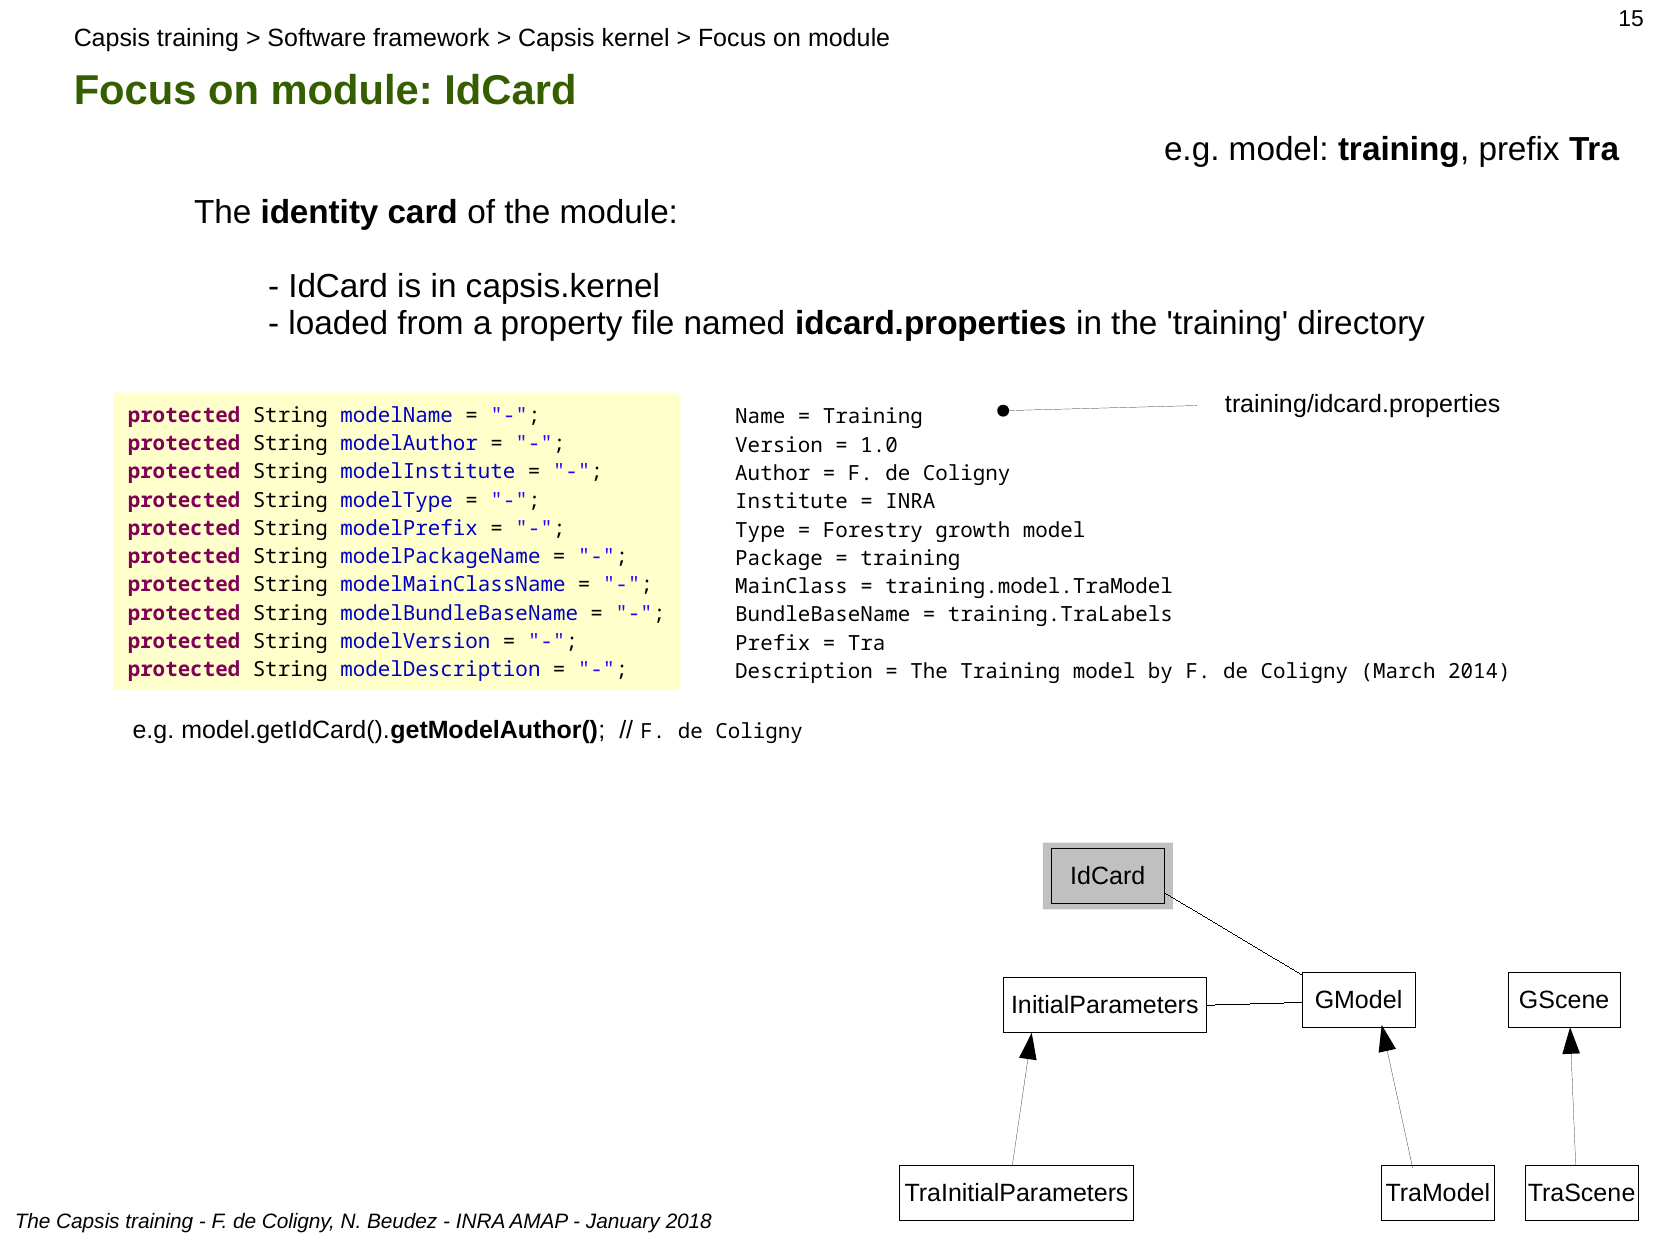

15
Capsis training > Software framework > Capsis kernel > Focus on module
Focus on module: IdCard
e.g. model: training, prefix Tra
The identity card of the module:
	- IdCard is in capsis.kernel
	- loaded from a property file named idcard.properties in the 'training' directory
training/idcard.properties
protected String modelName = "-";
protected String modelAuthor = "-";
protected String modelInstitute = "-";
protected String modelType = "-";
protected String modelPrefix = "-";
protected String modelPackageName = "-";
protected String modelMainClassName = "-";
protected String modelBundleBaseName = "-";
protected String modelVersion = "-";
protected String modelDescription = "-";
Name = Training
Version = 1.0
Author = F. de Coligny
Institute = INRA
Type = Forestry growth model
Package = training
MainClass = training.model.TraModel
BundleBaseName = training.TraLabels
Prefix = Tra
Description = The Training model by F. de Coligny (March 2014)
e.g. model.getIdCard().getModelAuthor(); // F. de Coligny
IdCard
GModel
GScene
InitialParameters
TraInitialParameters
TraModel
TraScene
The Capsis training - F. de Coligny, N. Beudez - INRA AMAP - January 2018